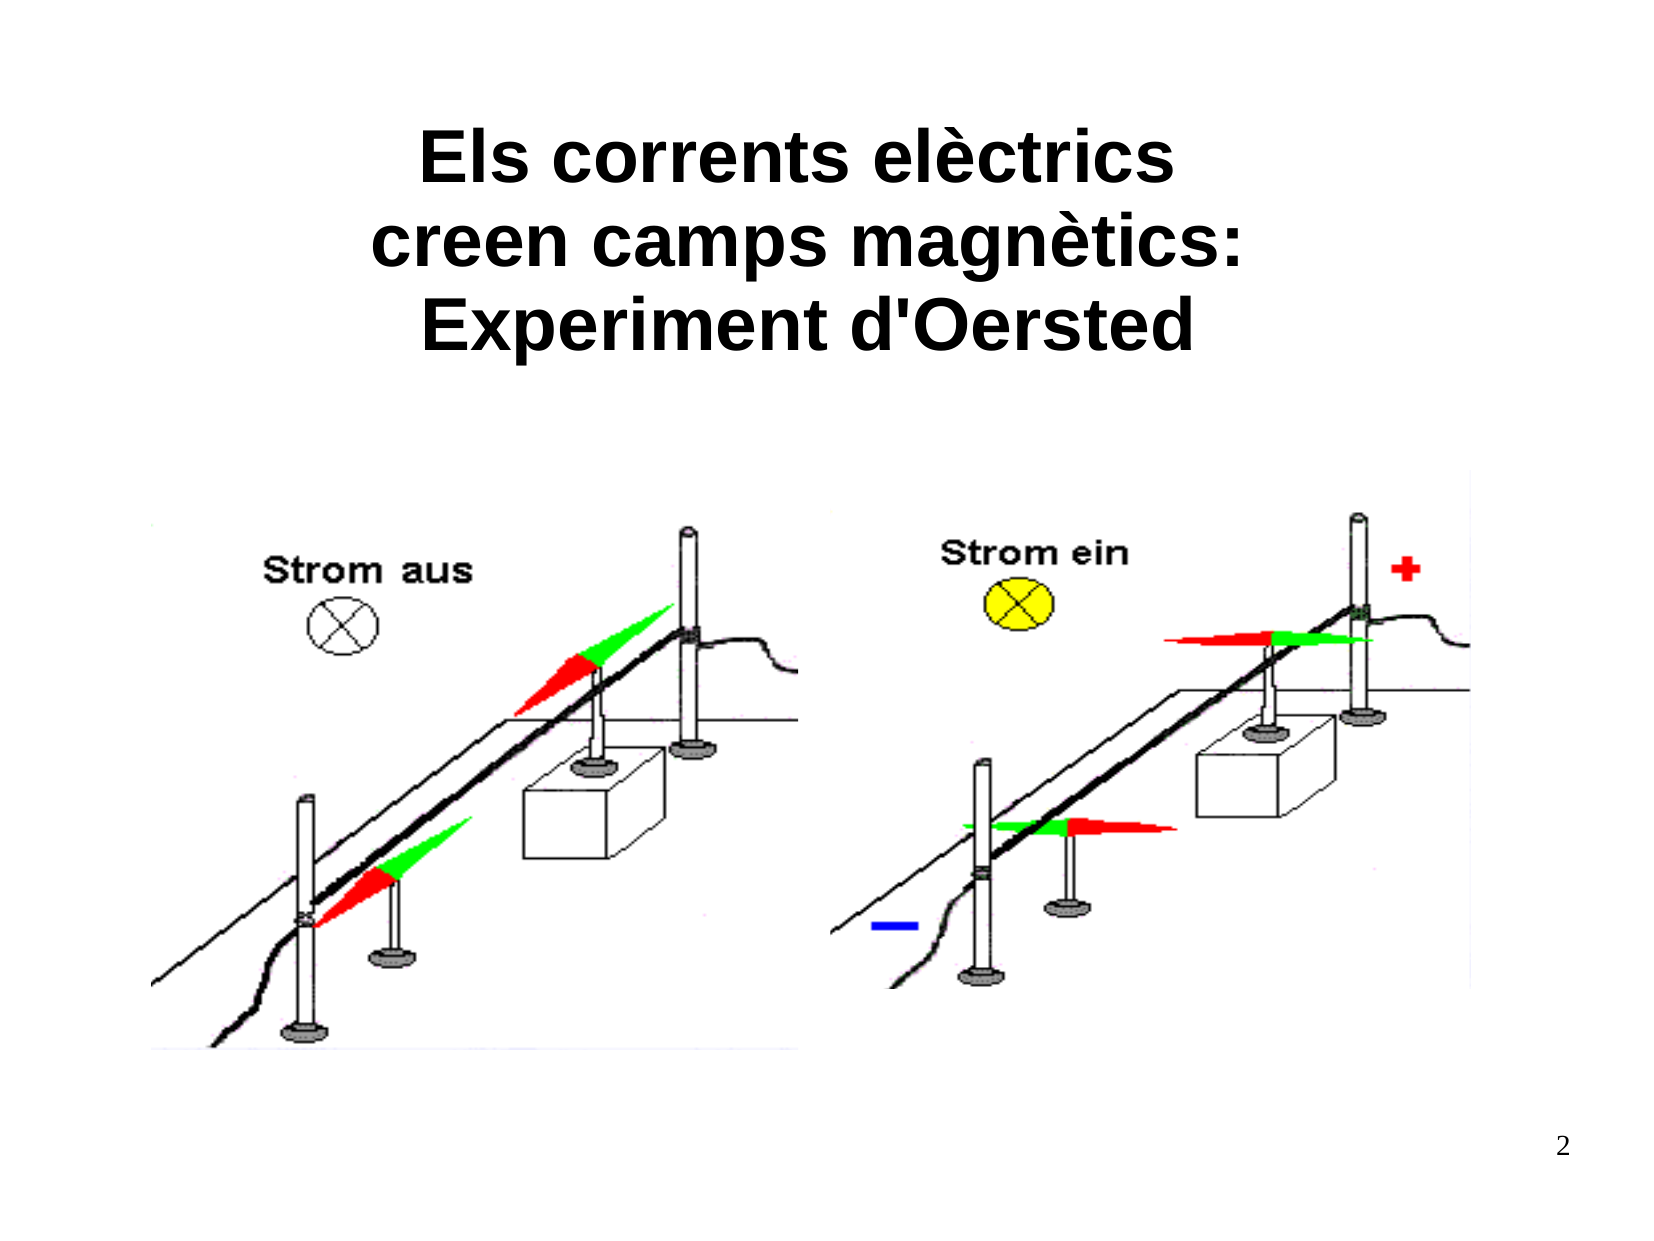

Els corrents elèctrics
creen camps magnètics: Experiment d'Oersted
2